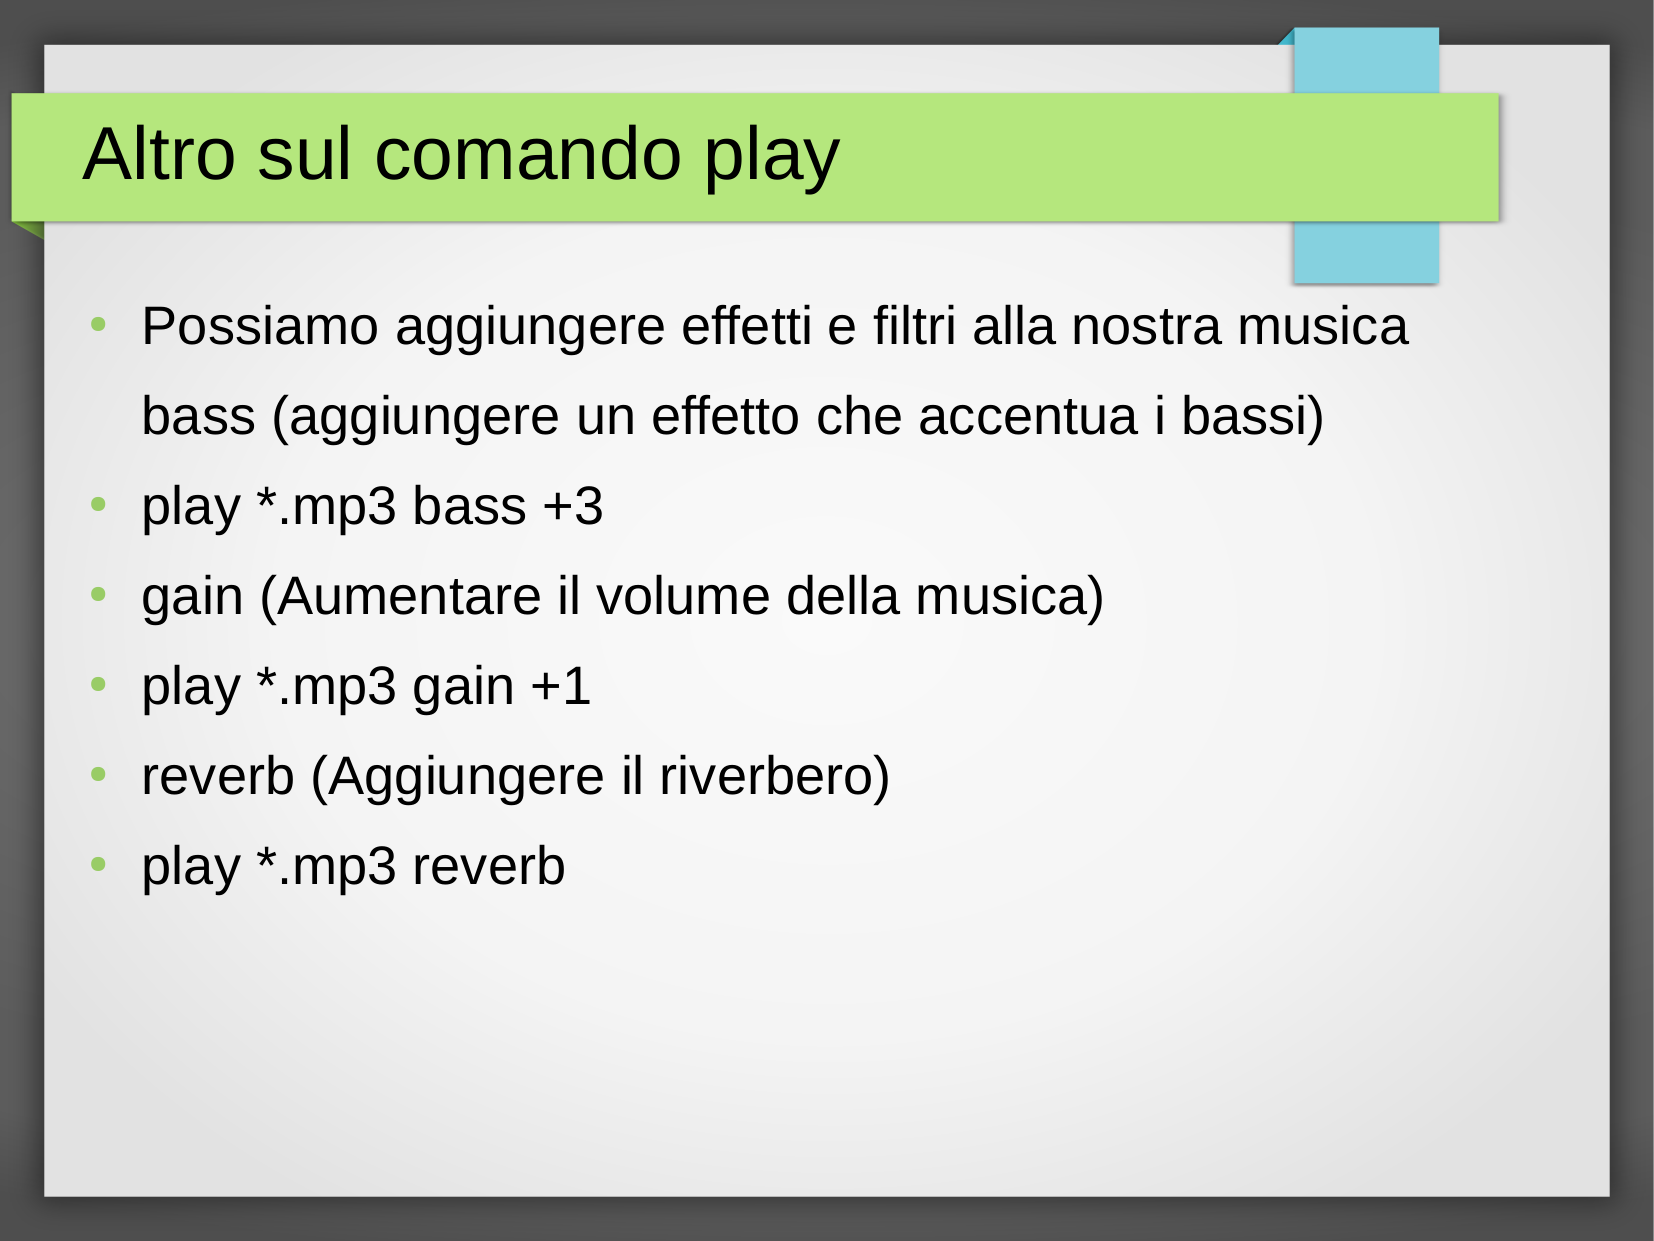

# Altro sul comando play
Possiamo aggiungere effetti e filtri alla nostra musica
bass (aggiungere un effetto che accentua i bassi)
play *.mp3 bass +3
gain (Aumentare il volume della musica)
play *.mp3 gain +1
reverb (Aggiungere il riverbero)
play *.mp3 reverb